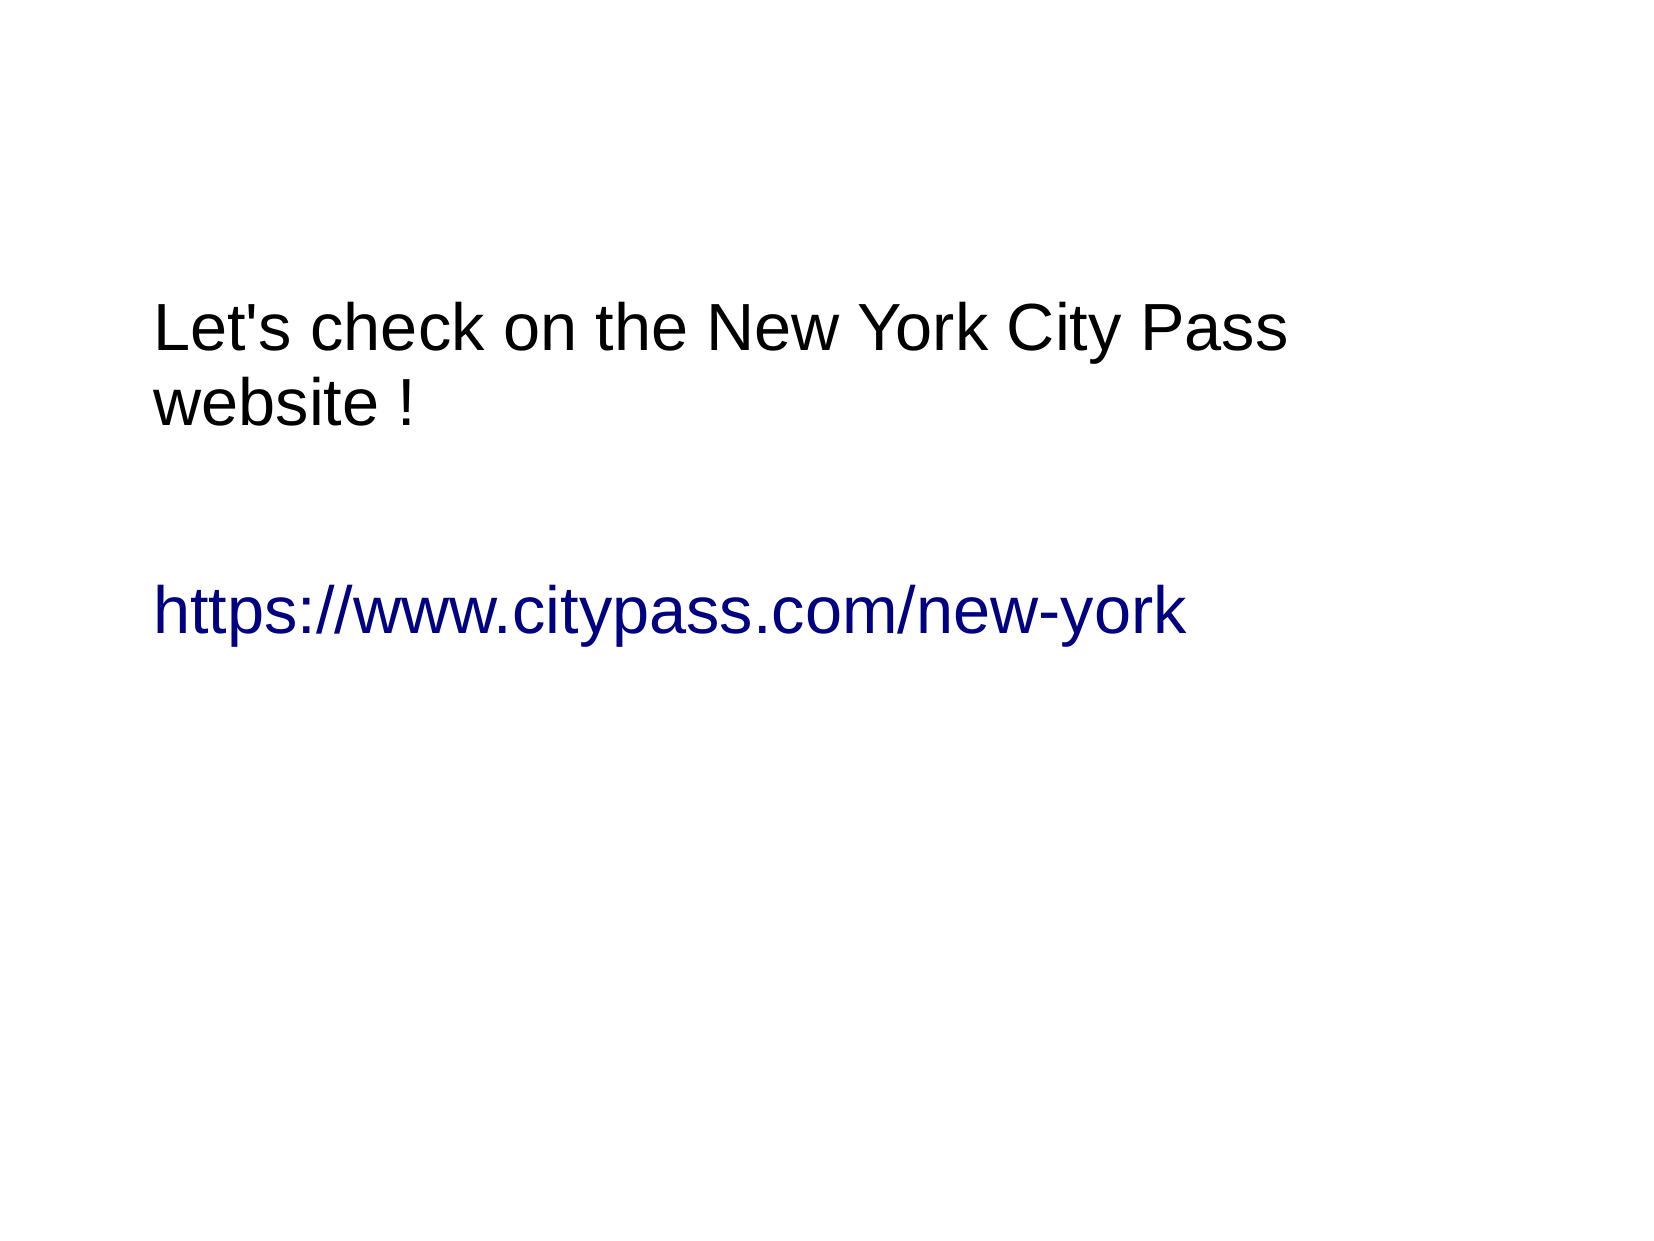

#
Let's check on the New York City Pass website !
https://www.citypass.com/new-york